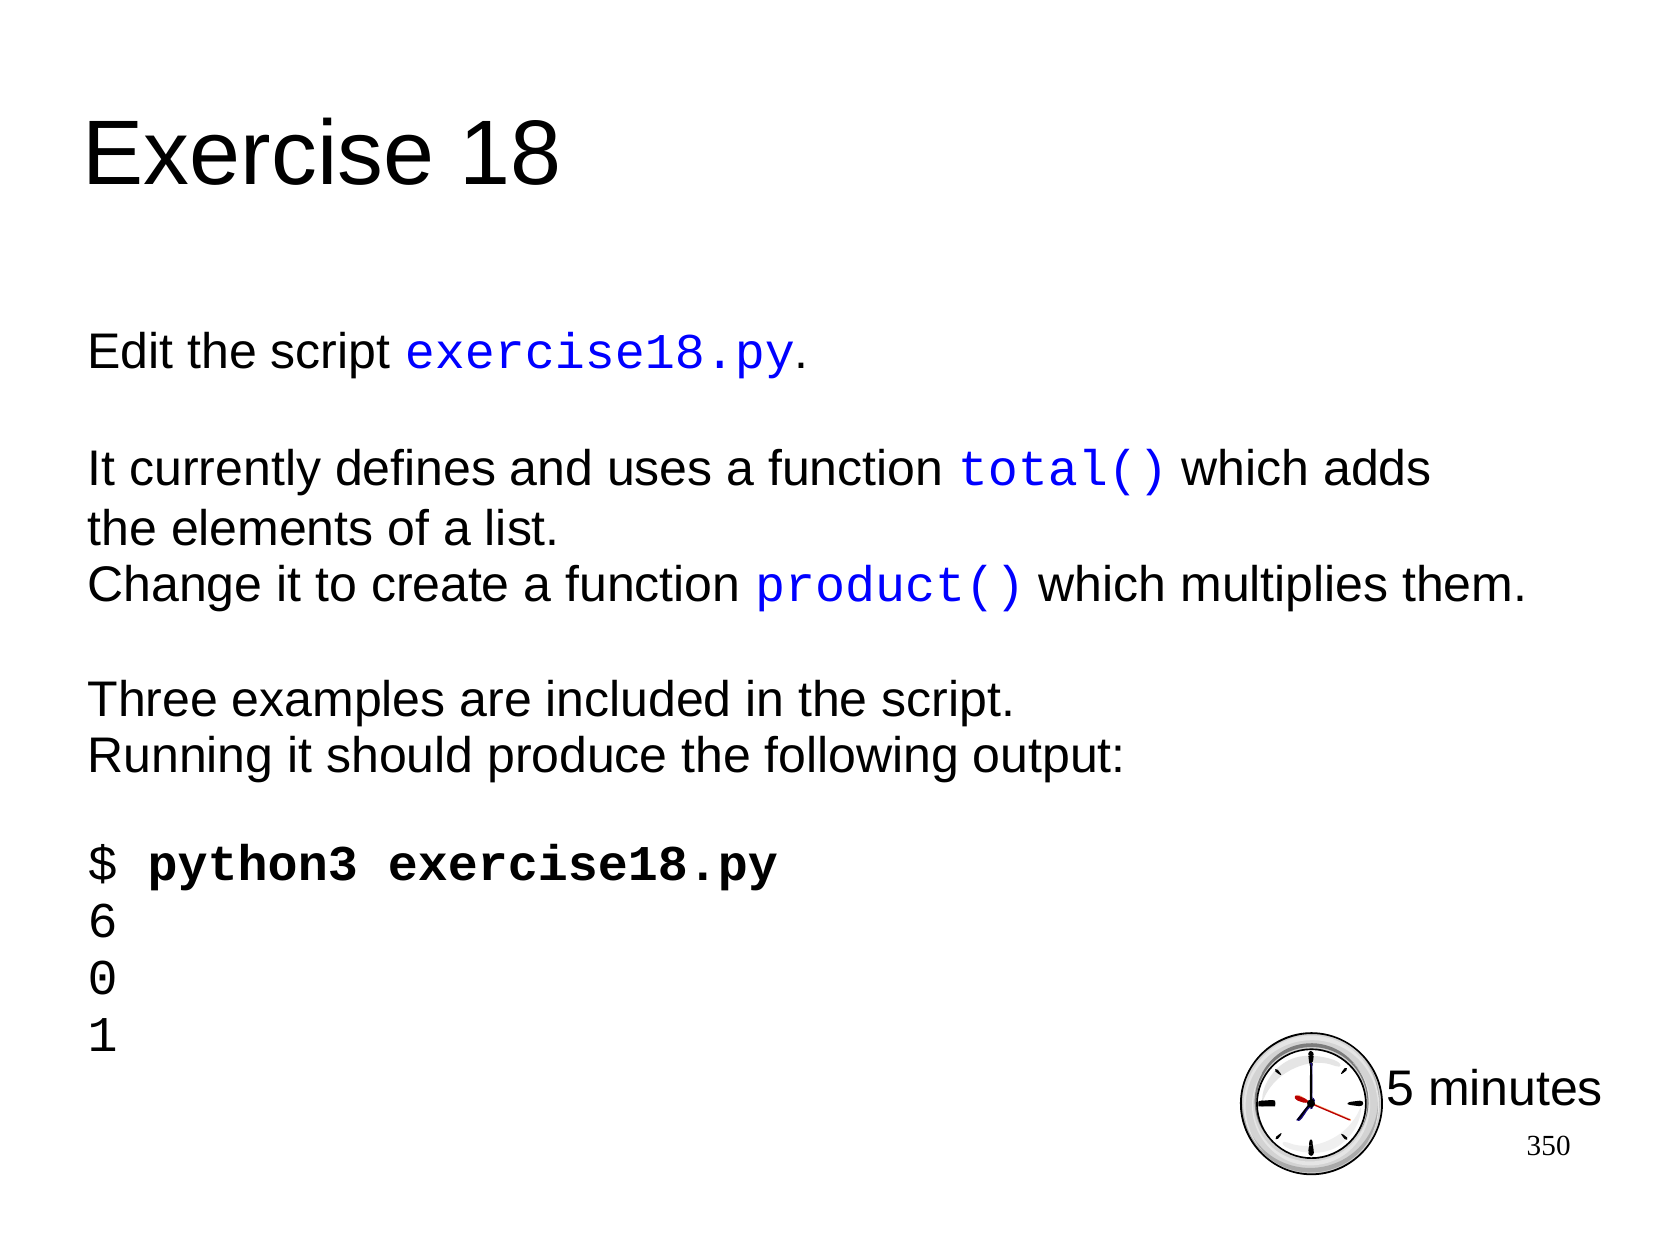

# Exercise 18
Edit the script exercise18.py.
It currently defines and uses a function total() which adds
the elements of a list.
Change it to create a function product() which multiplies them.
Three examples are included in the script.
Running it should produce the following output:
$ python3 exercise18.py
6
0
1
5 minutes
350